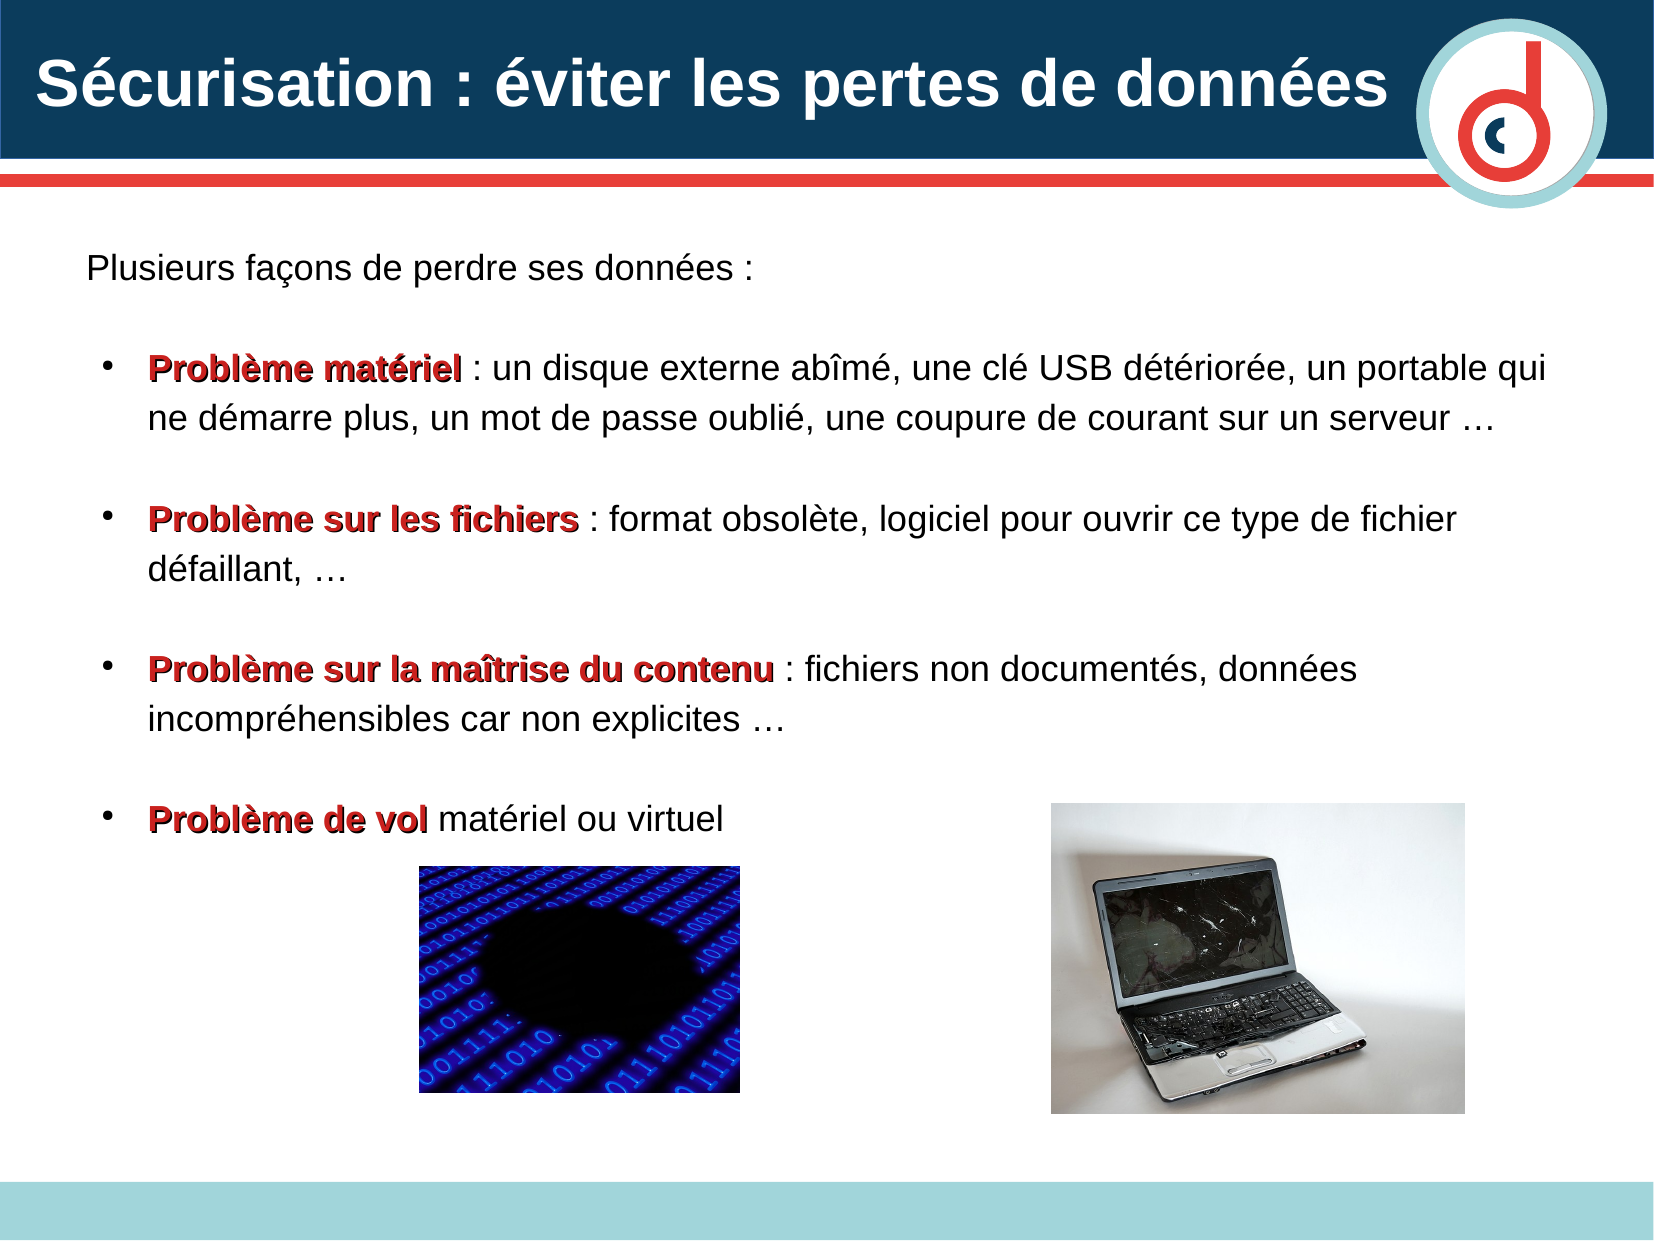

# Sécurisation : éviter les pertes de données
Plusieurs façons de perdre ses données :
Problème matériel : un disque externe abîmé, une clé USB détériorée, un portable qui ne démarre plus, un mot de passe oublié, une coupure de courant sur un serveur …
Problème sur les fichiers : format obsolète, logiciel pour ouvrir ce type de fichier défaillant, …
Problème sur la maîtrise du contenu : fichiers non documentés, données incompréhensibles car non explicites …
Problème de vol matériel ou virtuel